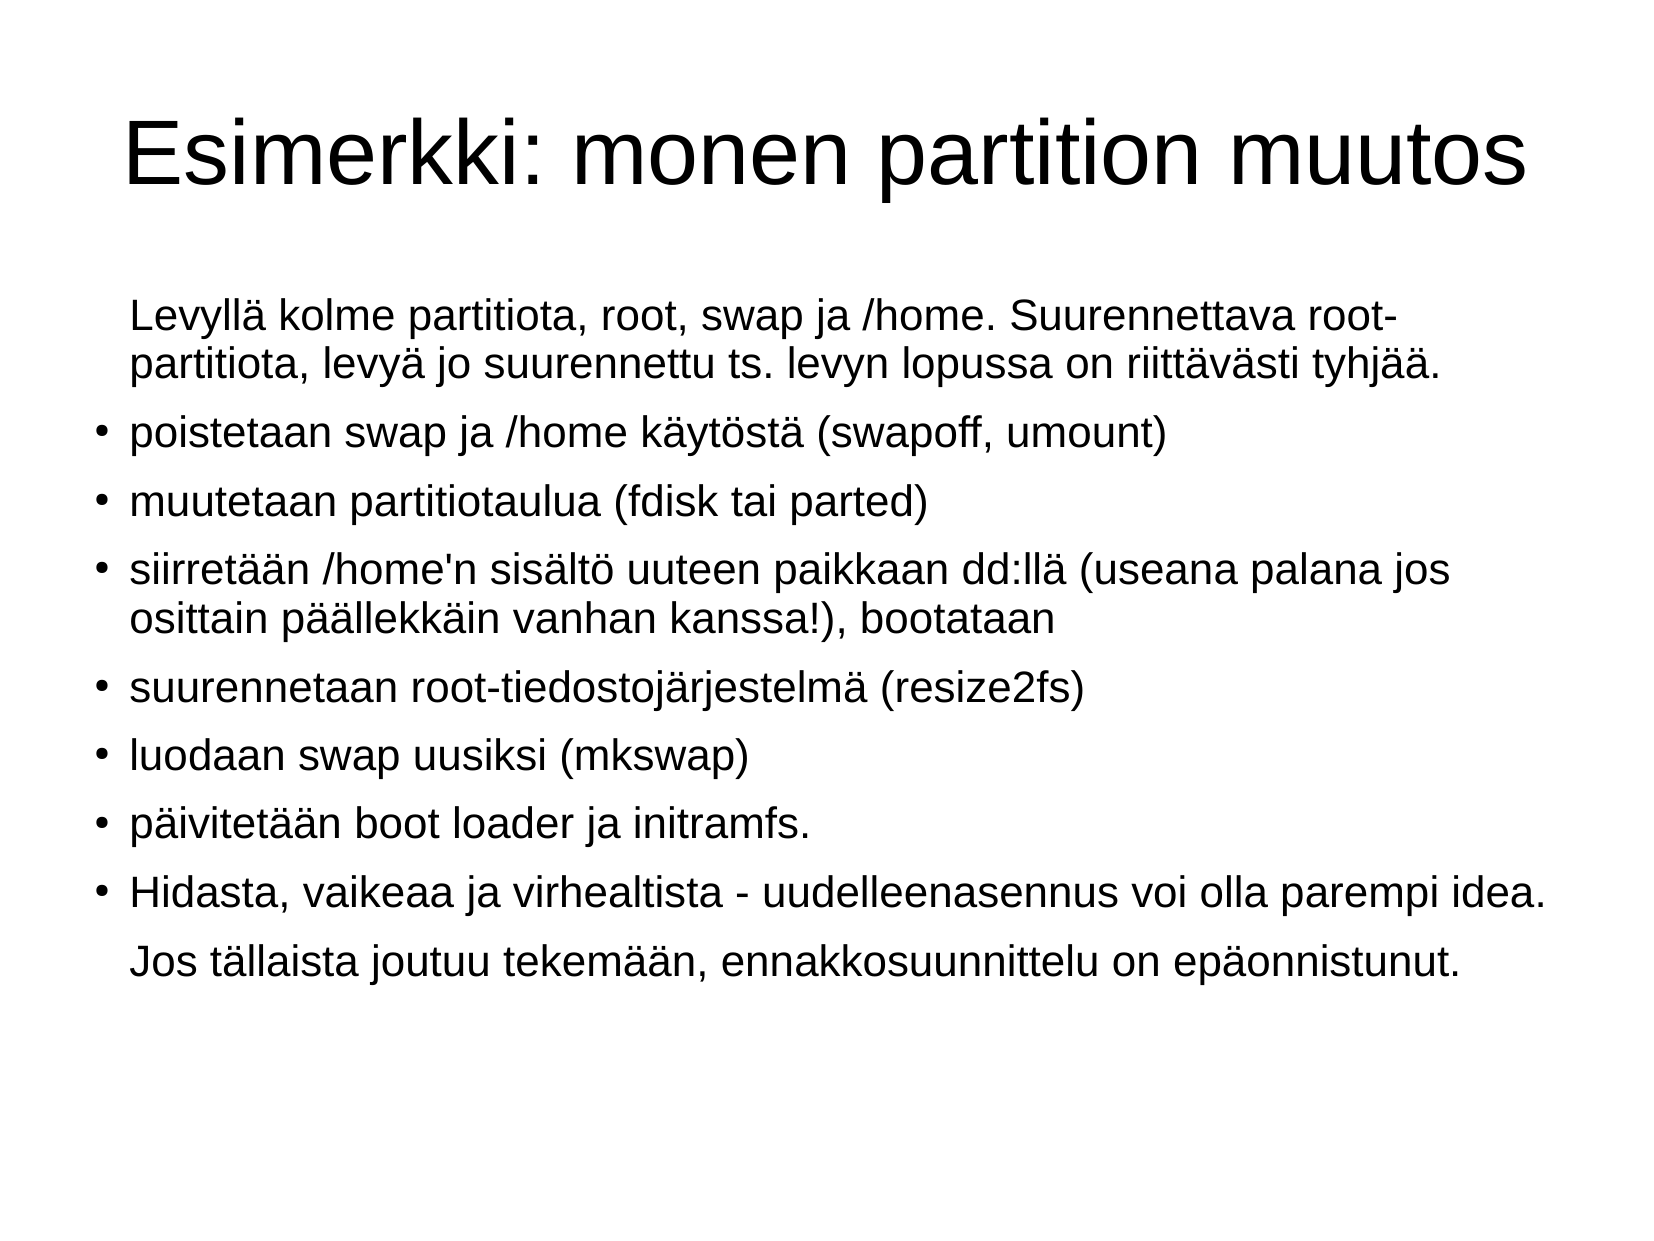

# Esimerkki: monen partition muutos
Levyllä kolme partitiota, root, swap ja /home. Suurennettava root-partitiota, levyä jo suurennettu ts. levyn lopussa on riittävästi tyhjää.
poistetaan swap ja /home käytöstä (swapoff, umount)
muutetaan partitiotaulua (fdisk tai parted)
siirretään /home'n sisältö uuteen paikkaan dd:llä (useana palana jos osittain päällekkäin vanhan kanssa!), bootataan
suurennetaan root-tiedostojärjestelmä (resize2fs)
luodaan swap uusiksi (mkswap)
päivitetään boot loader ja initramfs.
Hidasta, vaikeaa ja virhealtista - uudelleenasennus voi olla parempi idea.
Jos tällaista joutuu tekemään, ennakkosuunnittelu on epäonnistunut.